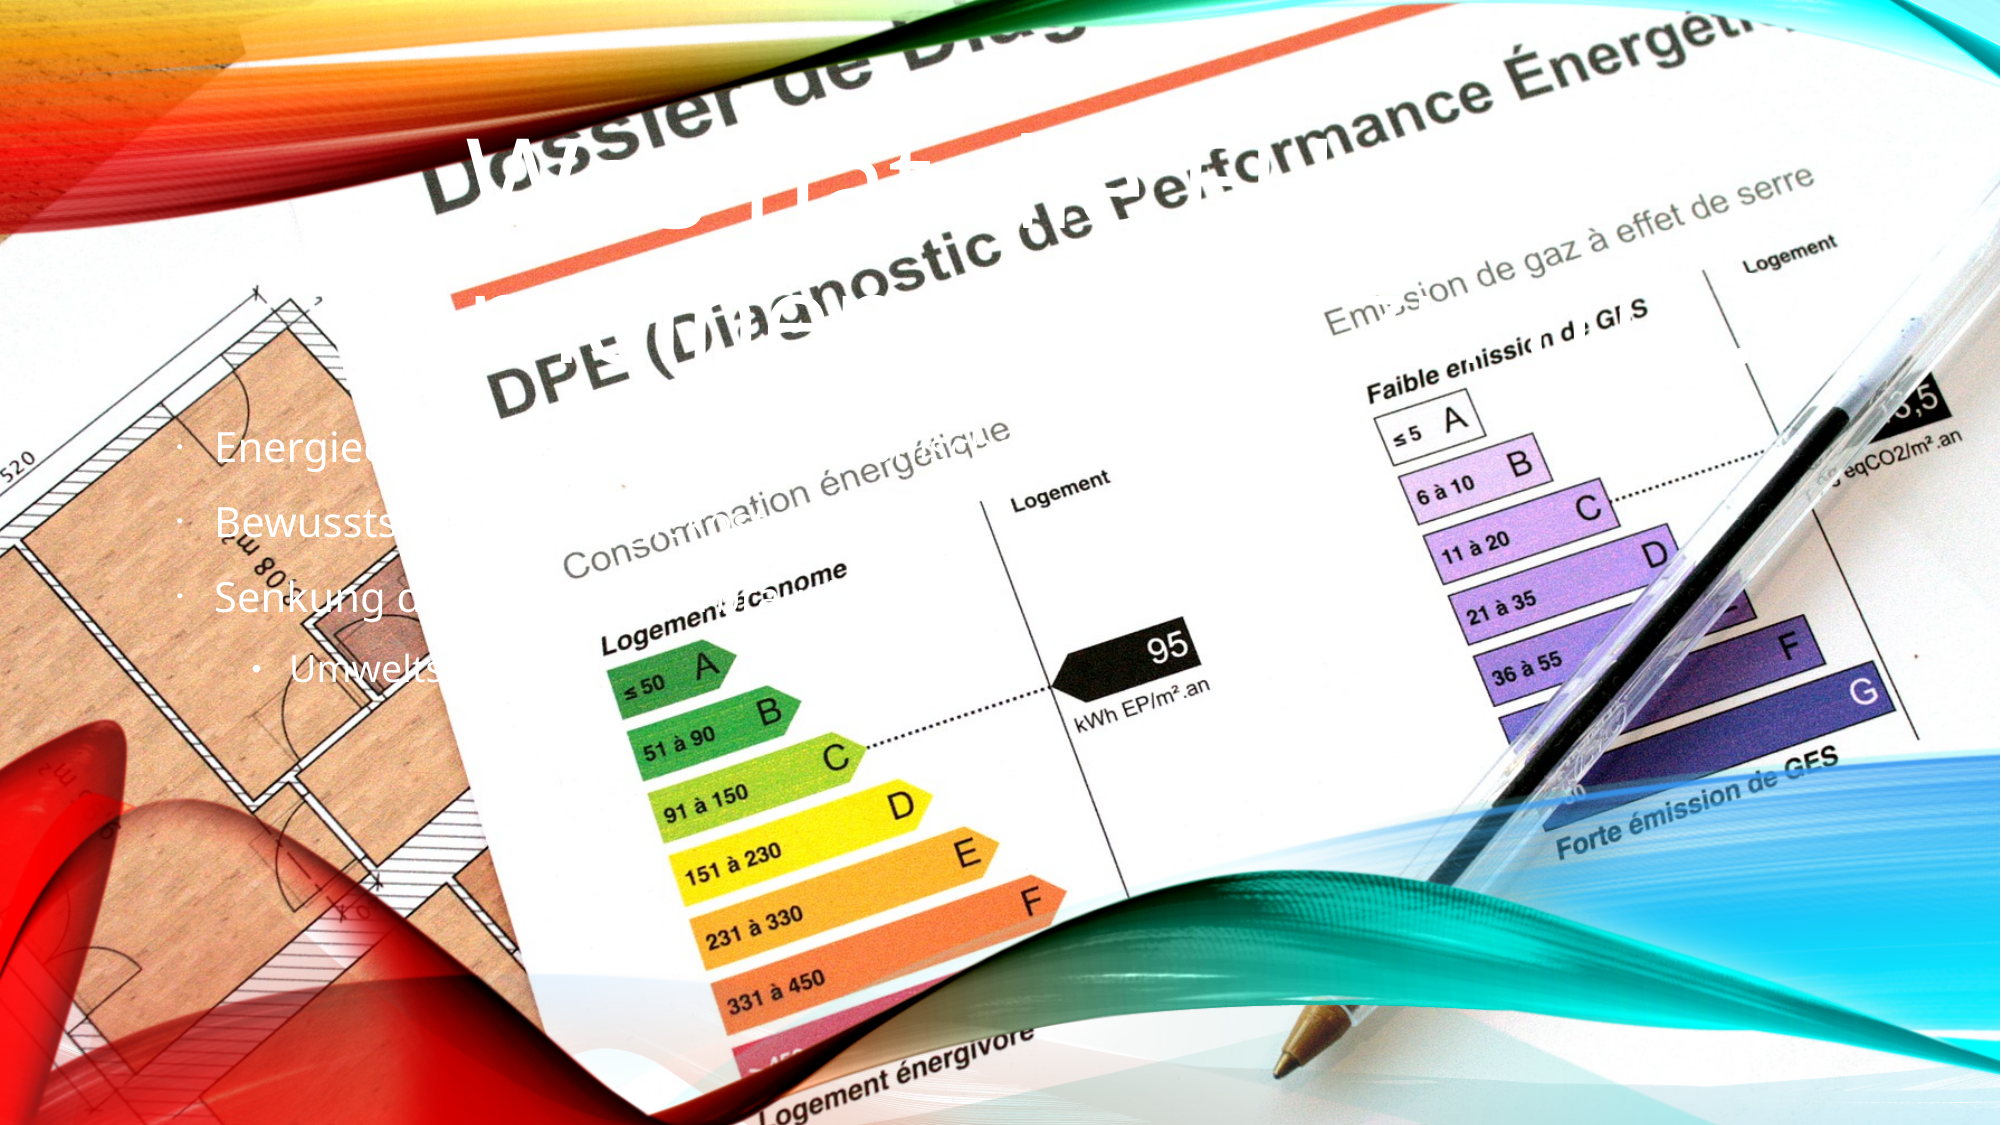

# Was hat die EU mit meinem Alltag zu tun?
Energieeffizienzklassen auf elektronischen Geräten
Bewusstsein für Energiekosten
Senkung des privaten Verbrauchs
Umweltschutz